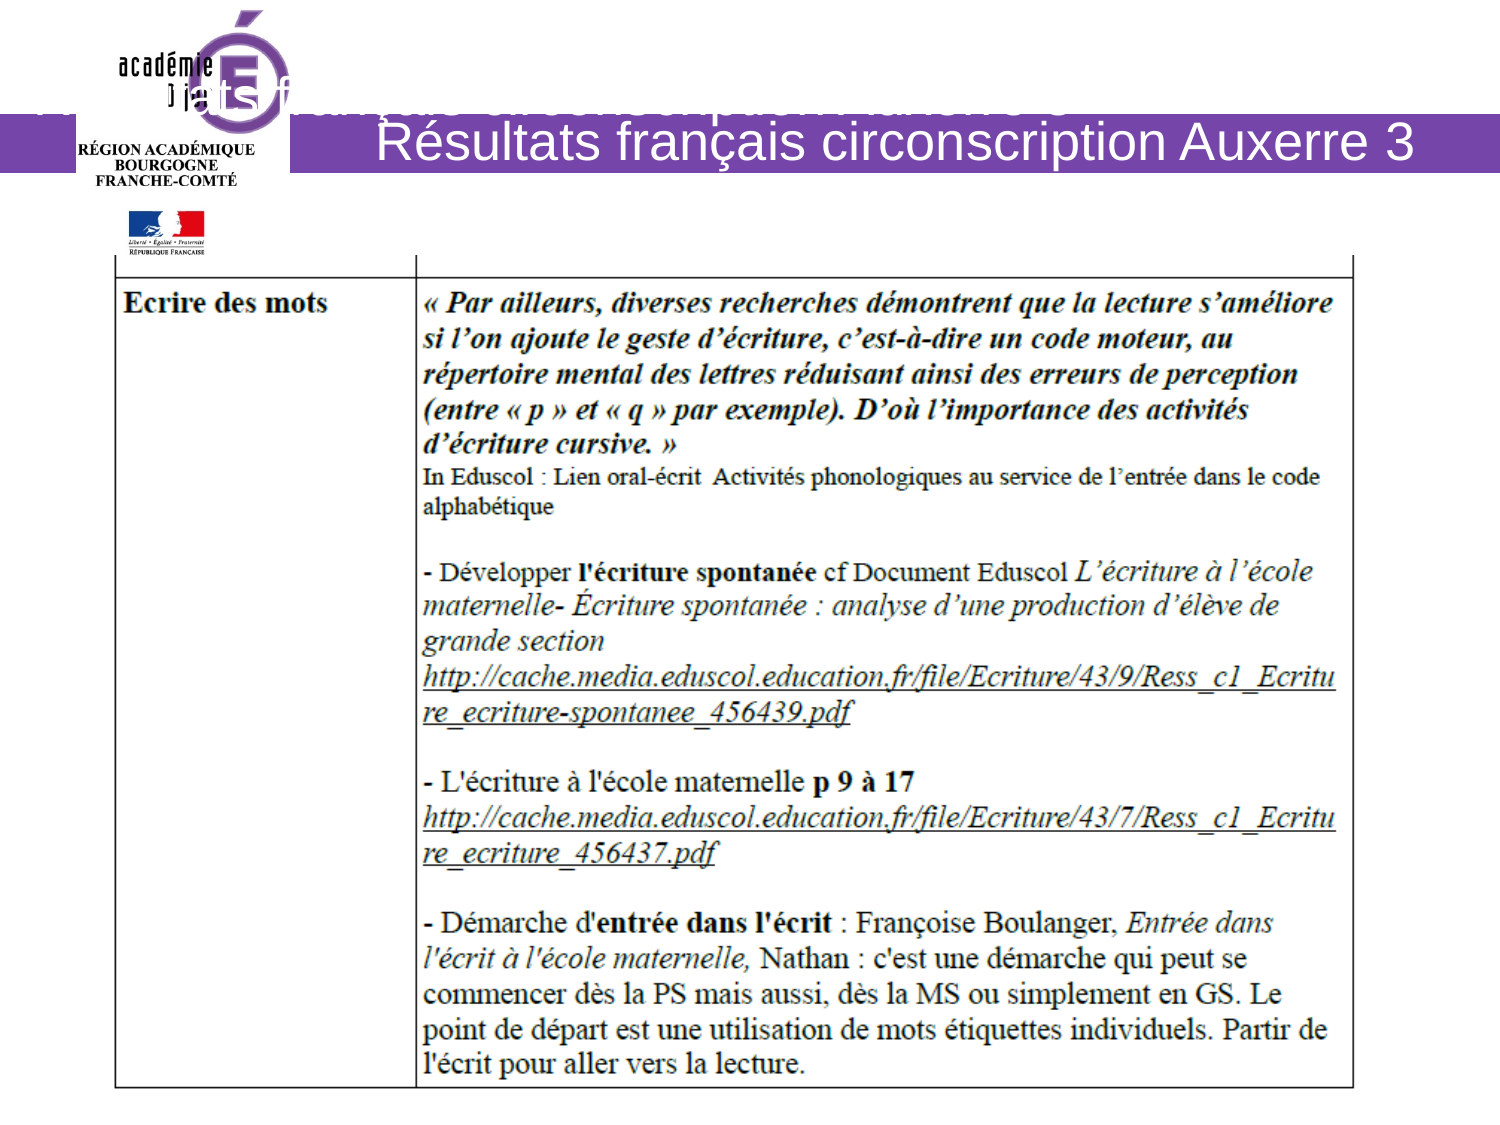

Résultats français circonscription Auxerre 3
# Résultats français circonscription Auxerre 3